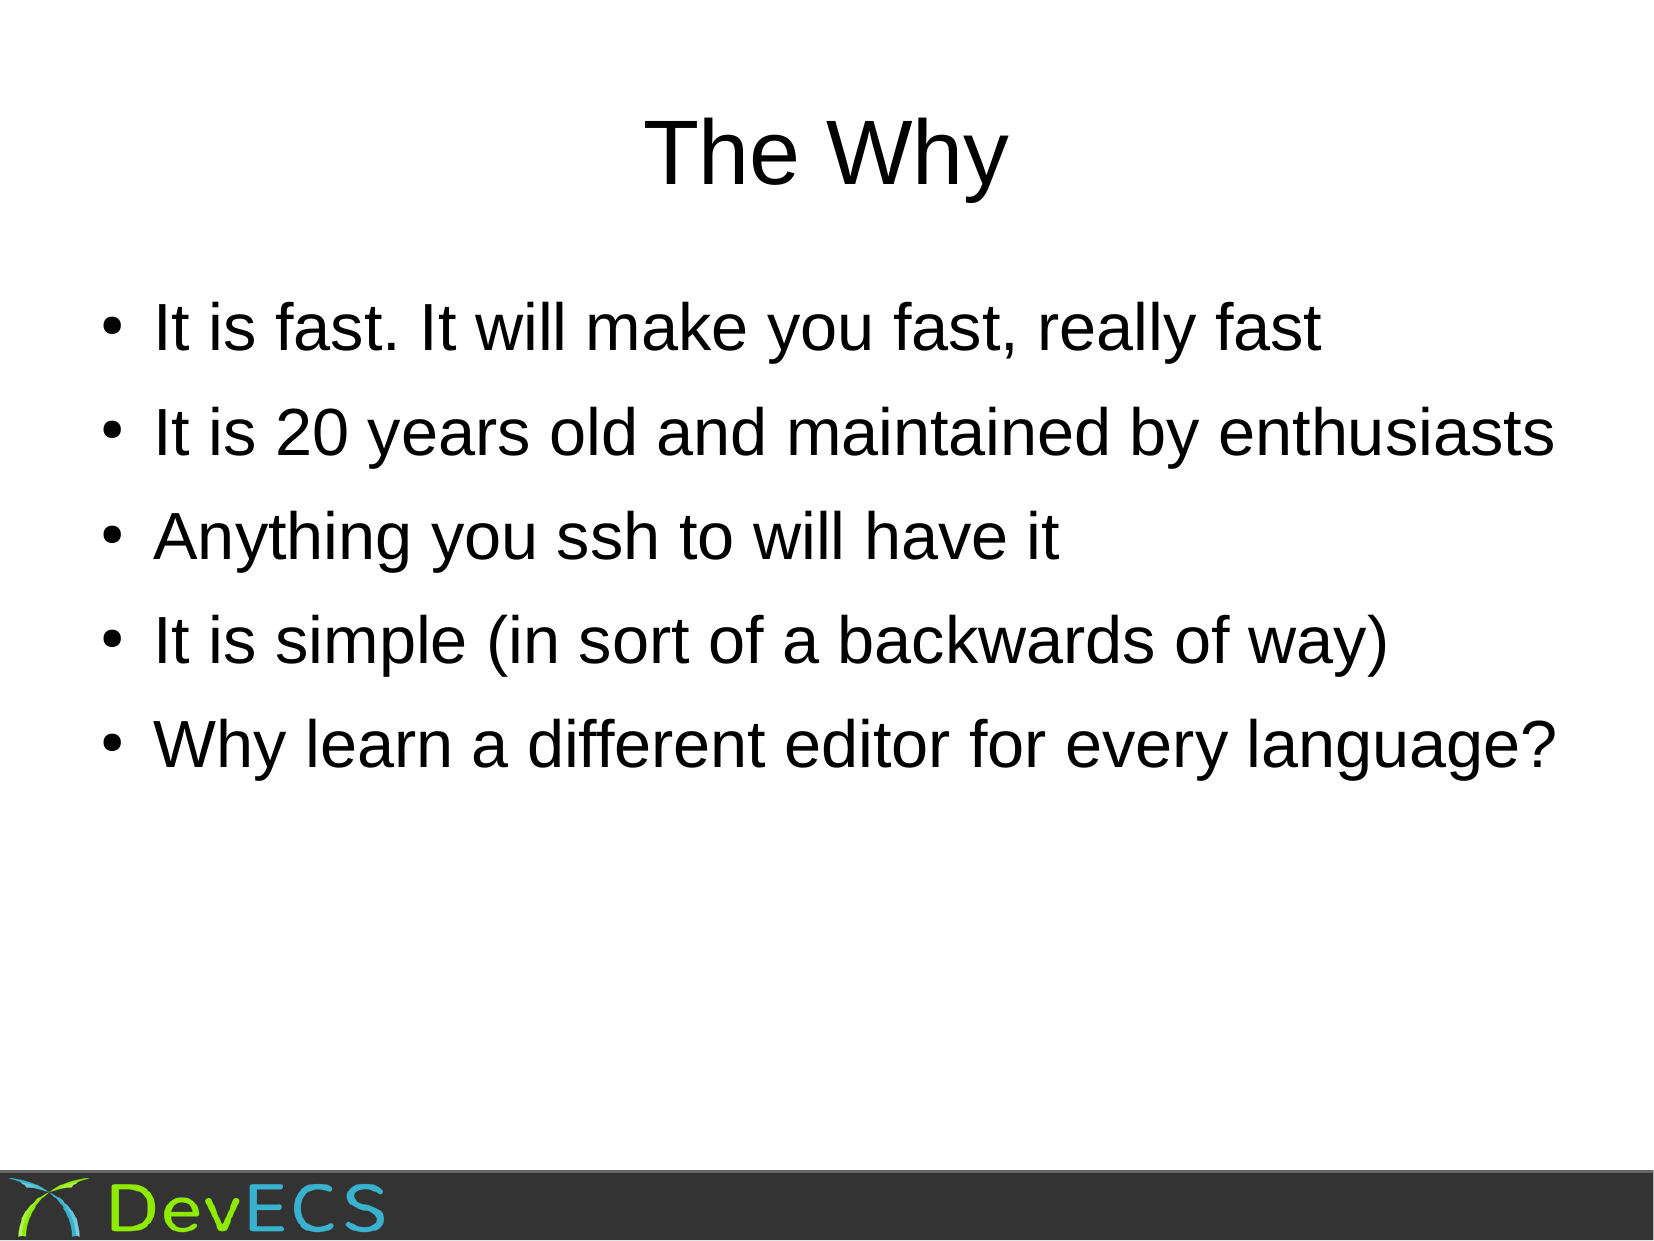

# The Why
It is fast. It will make you fast, really fast
It is 20 years old and maintained by enthusiasts
Anything you ssh to will have it
It is simple (in sort of a backwards of way)
Why learn a different editor for every language?